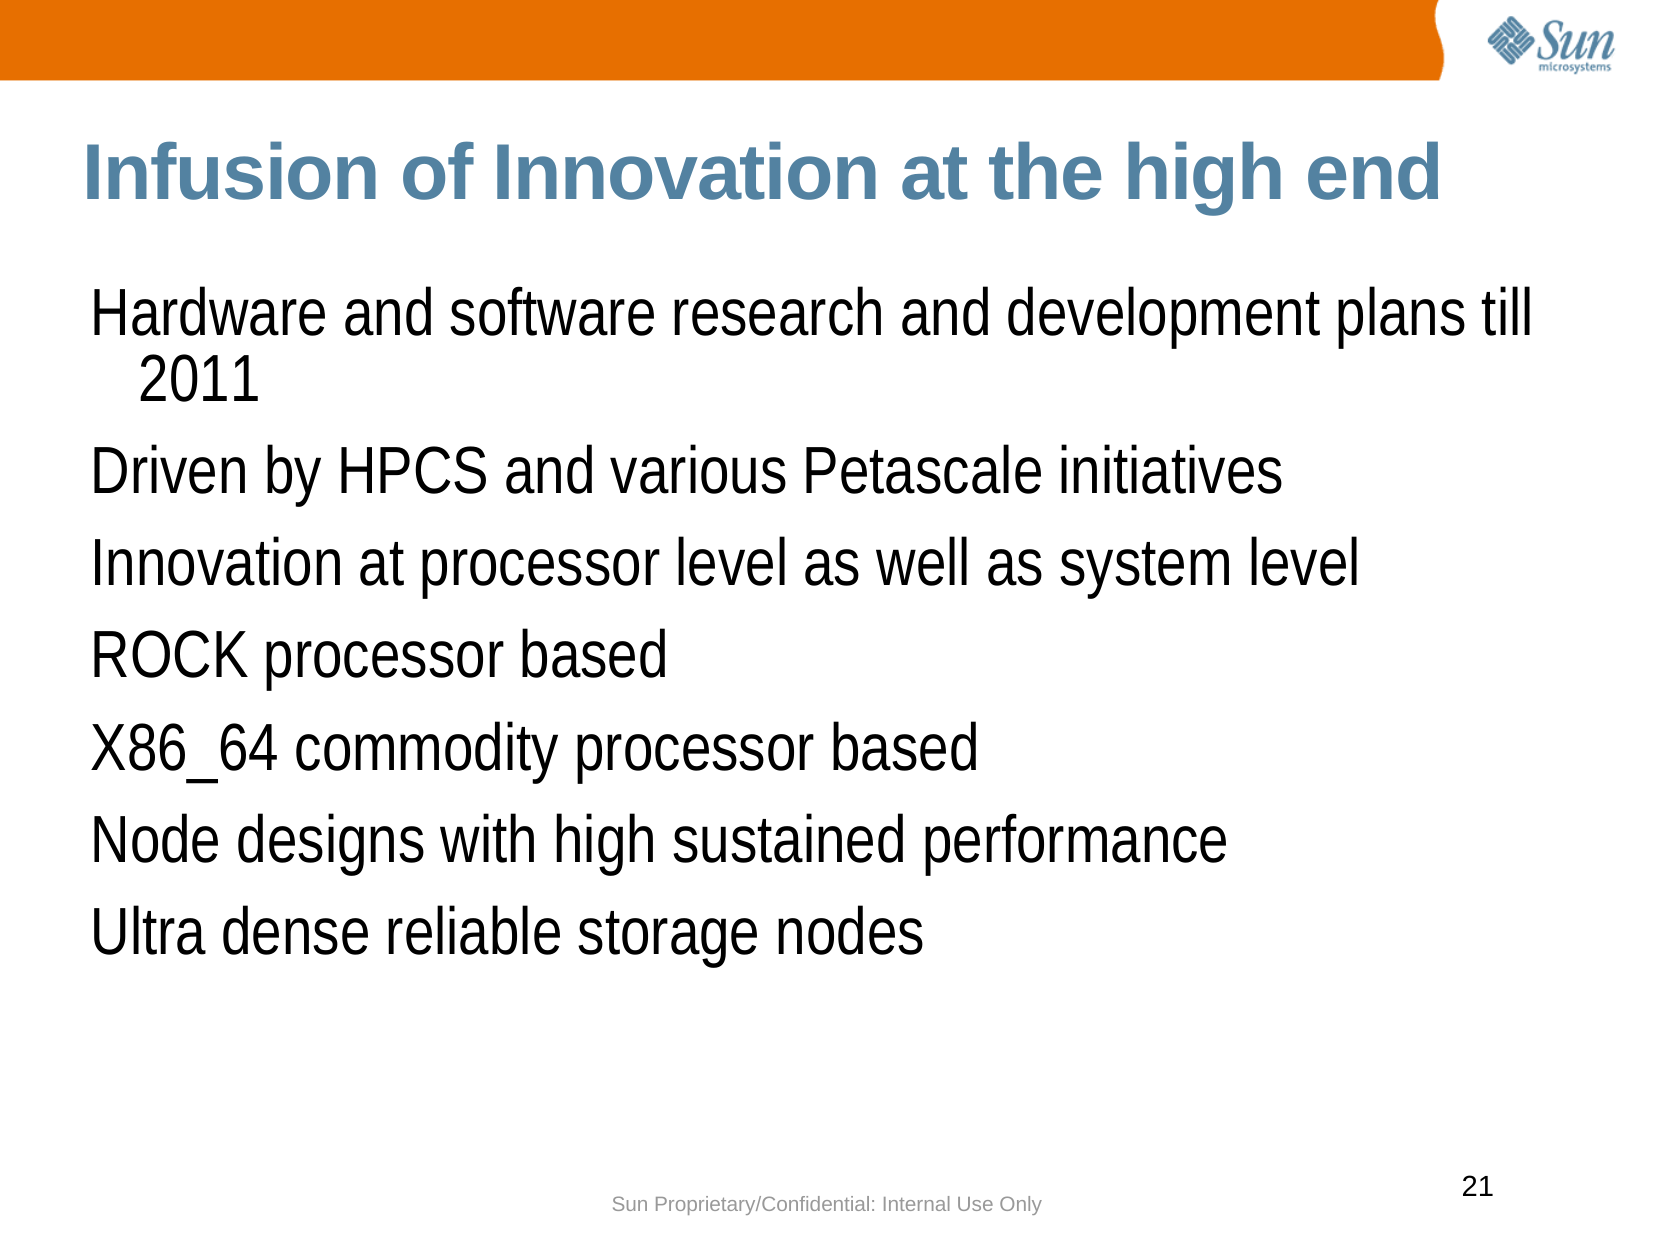

# Infusion of Innovation at the high end
Hardware and software research and development plans till 2011
Driven by HPCS and various Petascale initiatives
Innovation at processor level as well as system level
ROCK processor based
X86_64 commodity processor based
Node designs with high sustained performance
Ultra dense reliable storage nodes